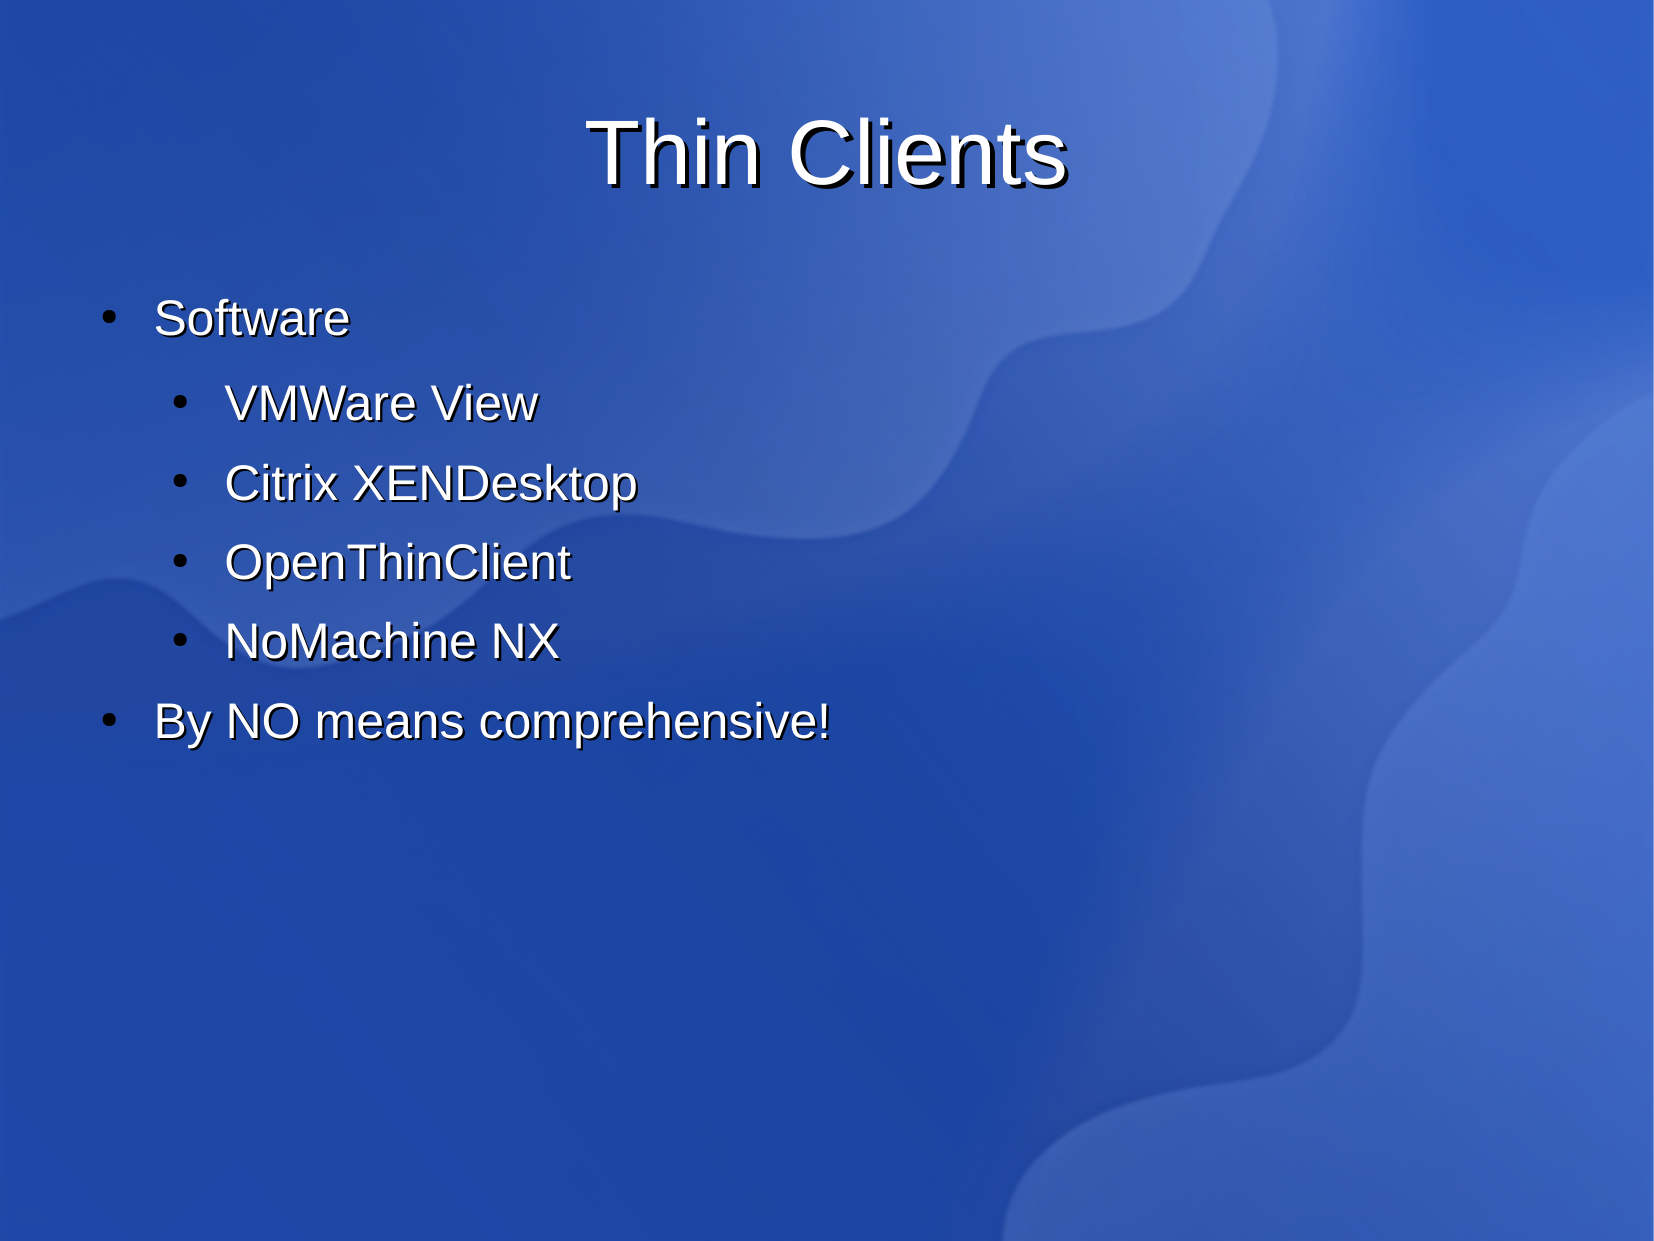

# Thin Clients
Software
VMWare View
Citrix XENDesktop
OpenThinClient
NoMachine NX
By NO means comprehensive!